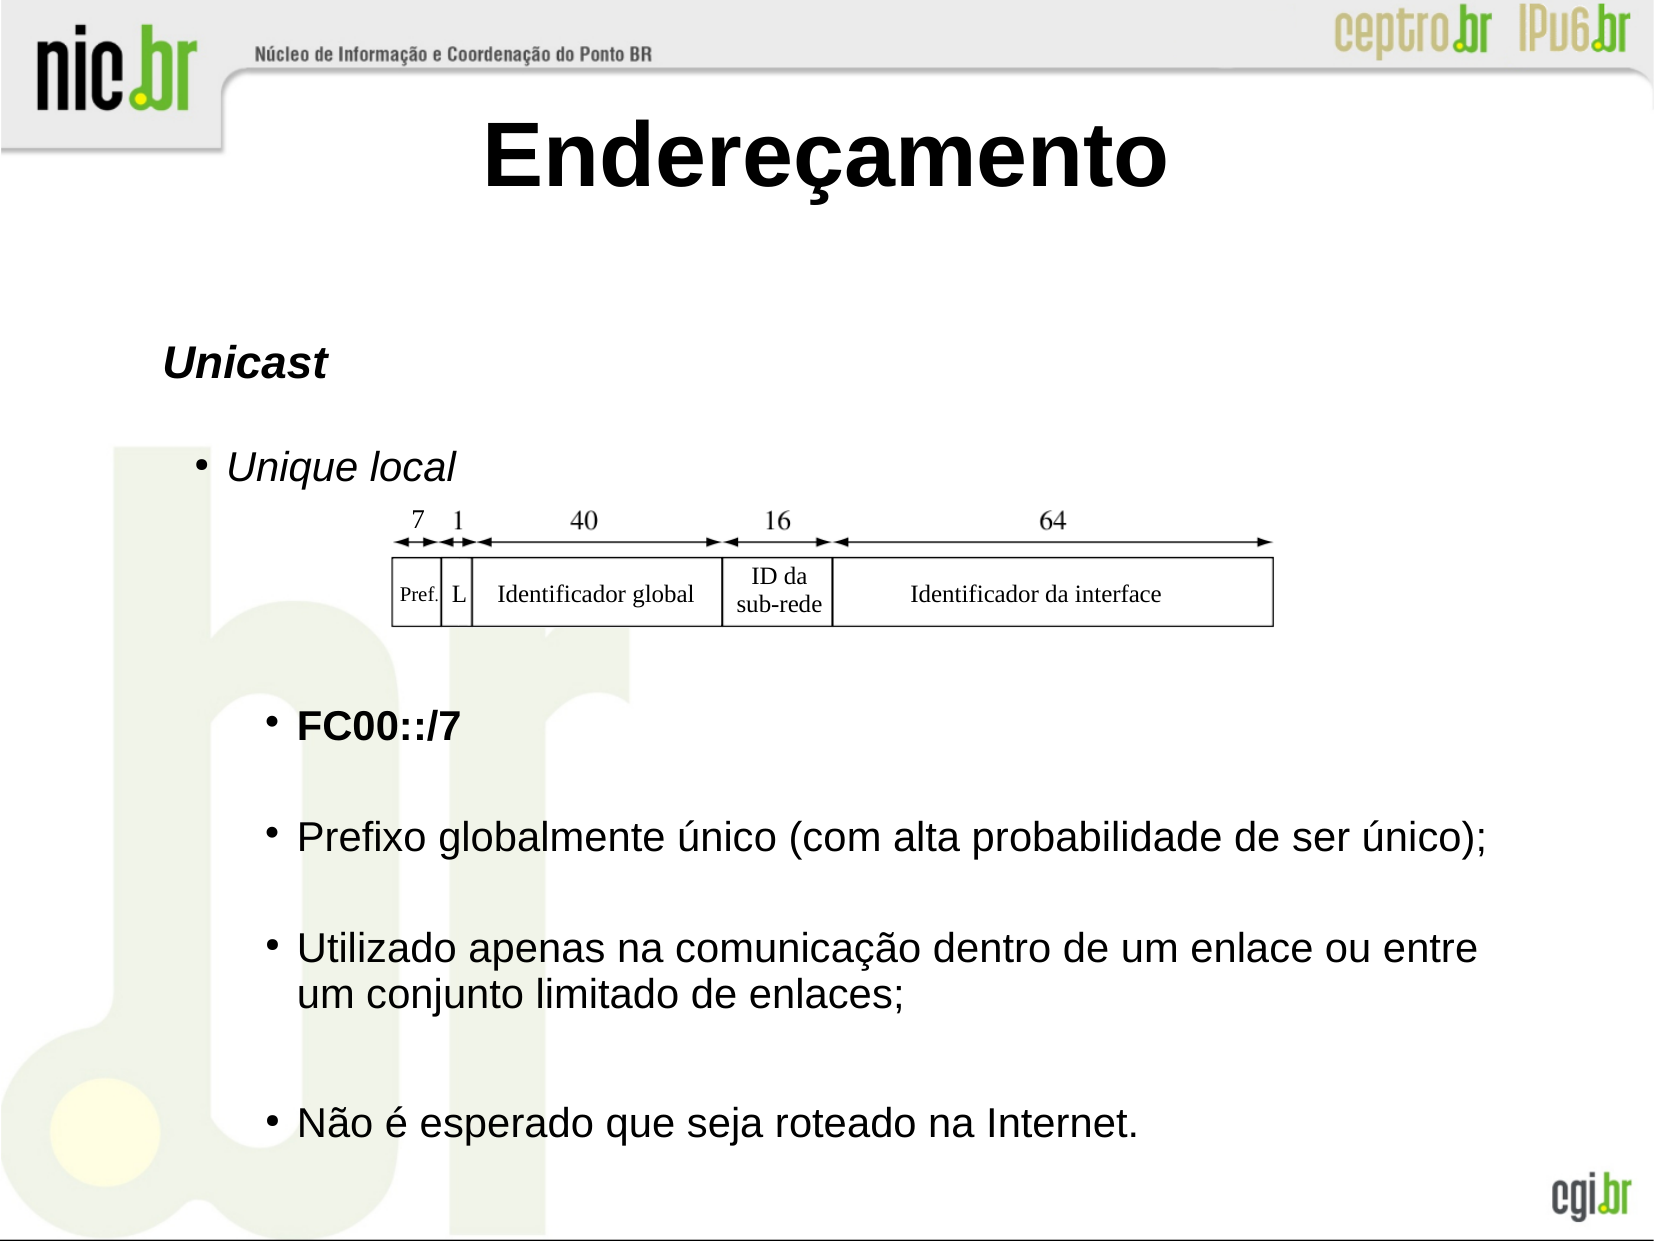

Endereçamento
Unicast
Unique local
FC00::/7
Prefixo globalmente único (com alta probabilidade de ser único);
Utilizado apenas na comunicação dentro de um enlace ou entre um conjunto limitado de enlaces;
Não é esperado que seja roteado na Internet.
7
ID da sub-rede
L
Identificador global
Identificador da interface
Pref.